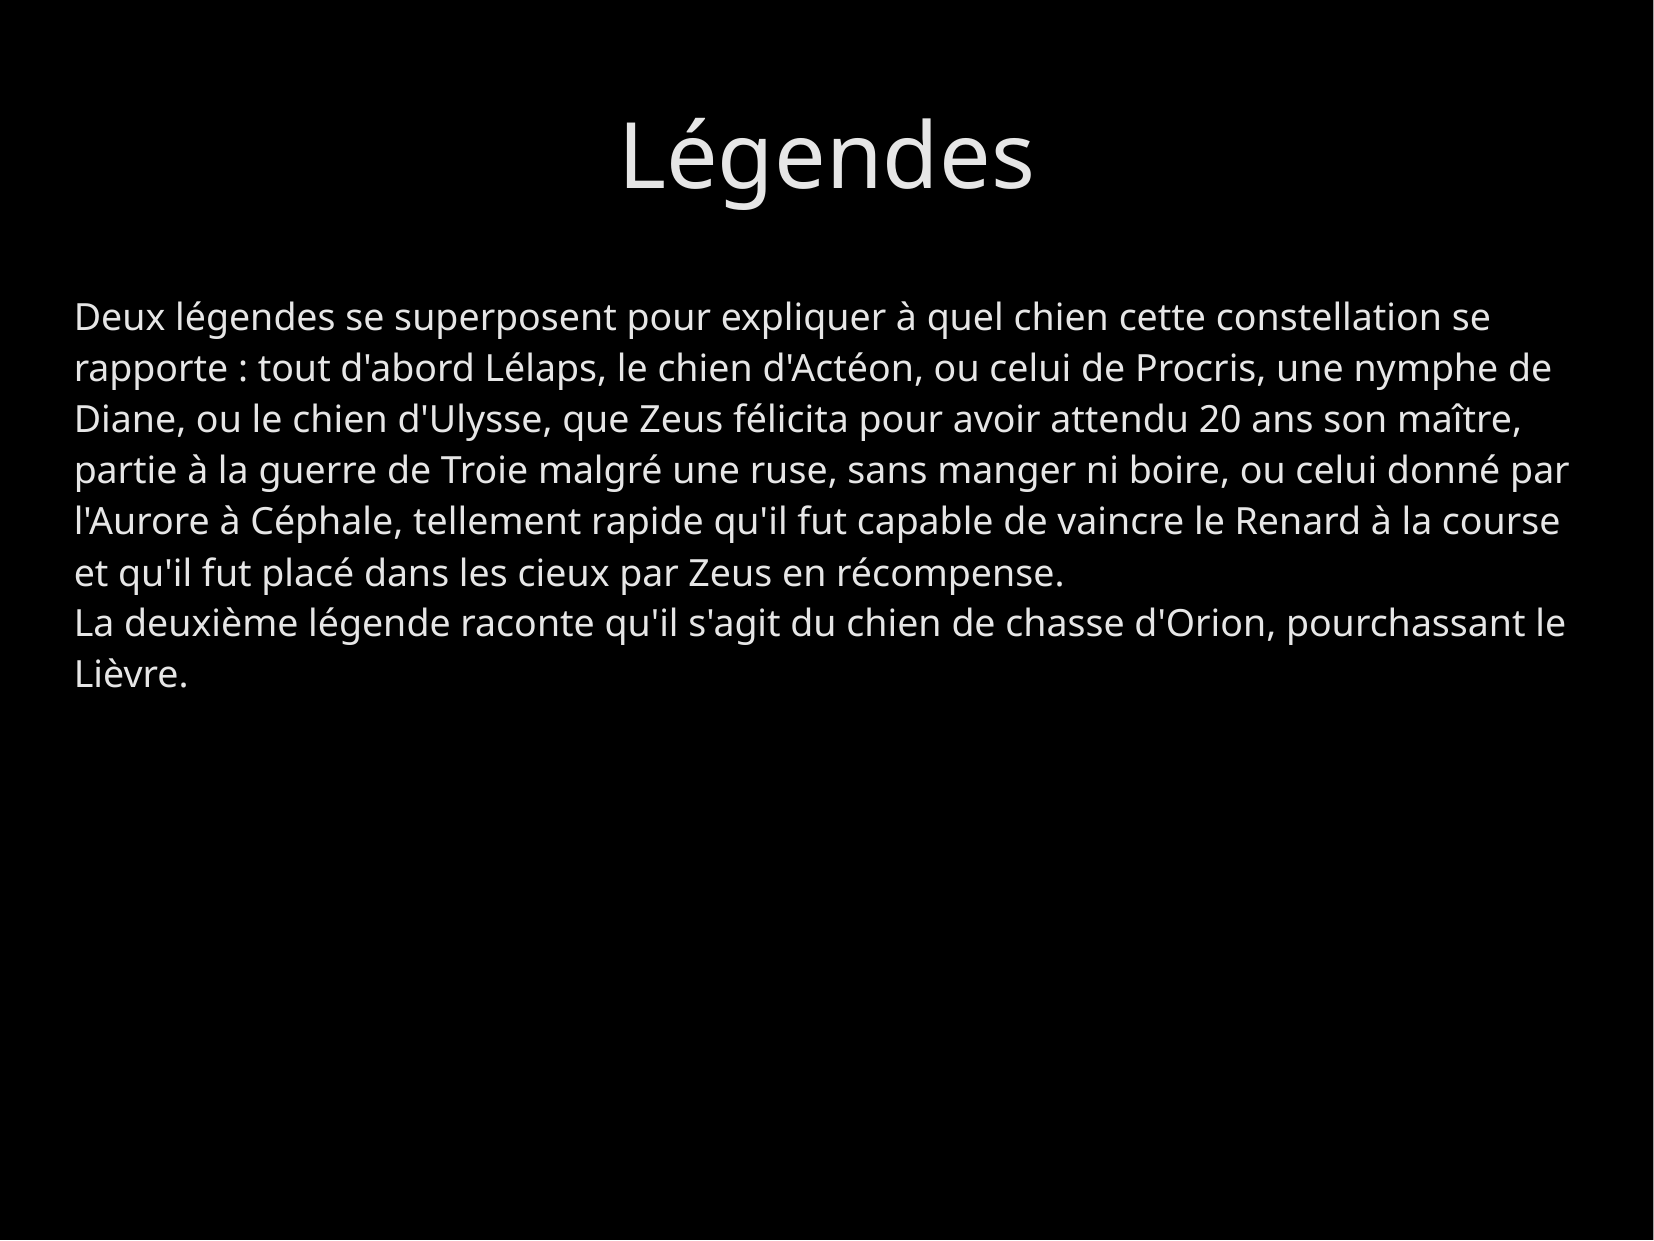

# Légendes
Deux légendes se superposent pour expliquer à quel chien cette constellation se rapporte : tout d'abord Lélaps, le chien d'Actéon, ou celui de Procris, une nymphe de Diane, ou le chien d'Ulysse, que Zeus félicita pour avoir attendu 20 ans son maître, partie à la guerre de Troie malgré une ruse, sans manger ni boire, ou celui donné par l'Aurore à Céphale, tellement rapide qu'il fut capable de vaincre le Renard à la course et qu'il fut placé dans les cieux par Zeus en récompense.
La deuxième légende raconte qu'il s'agit du chien de chasse d'Orion, pourchassant le Lièvre.